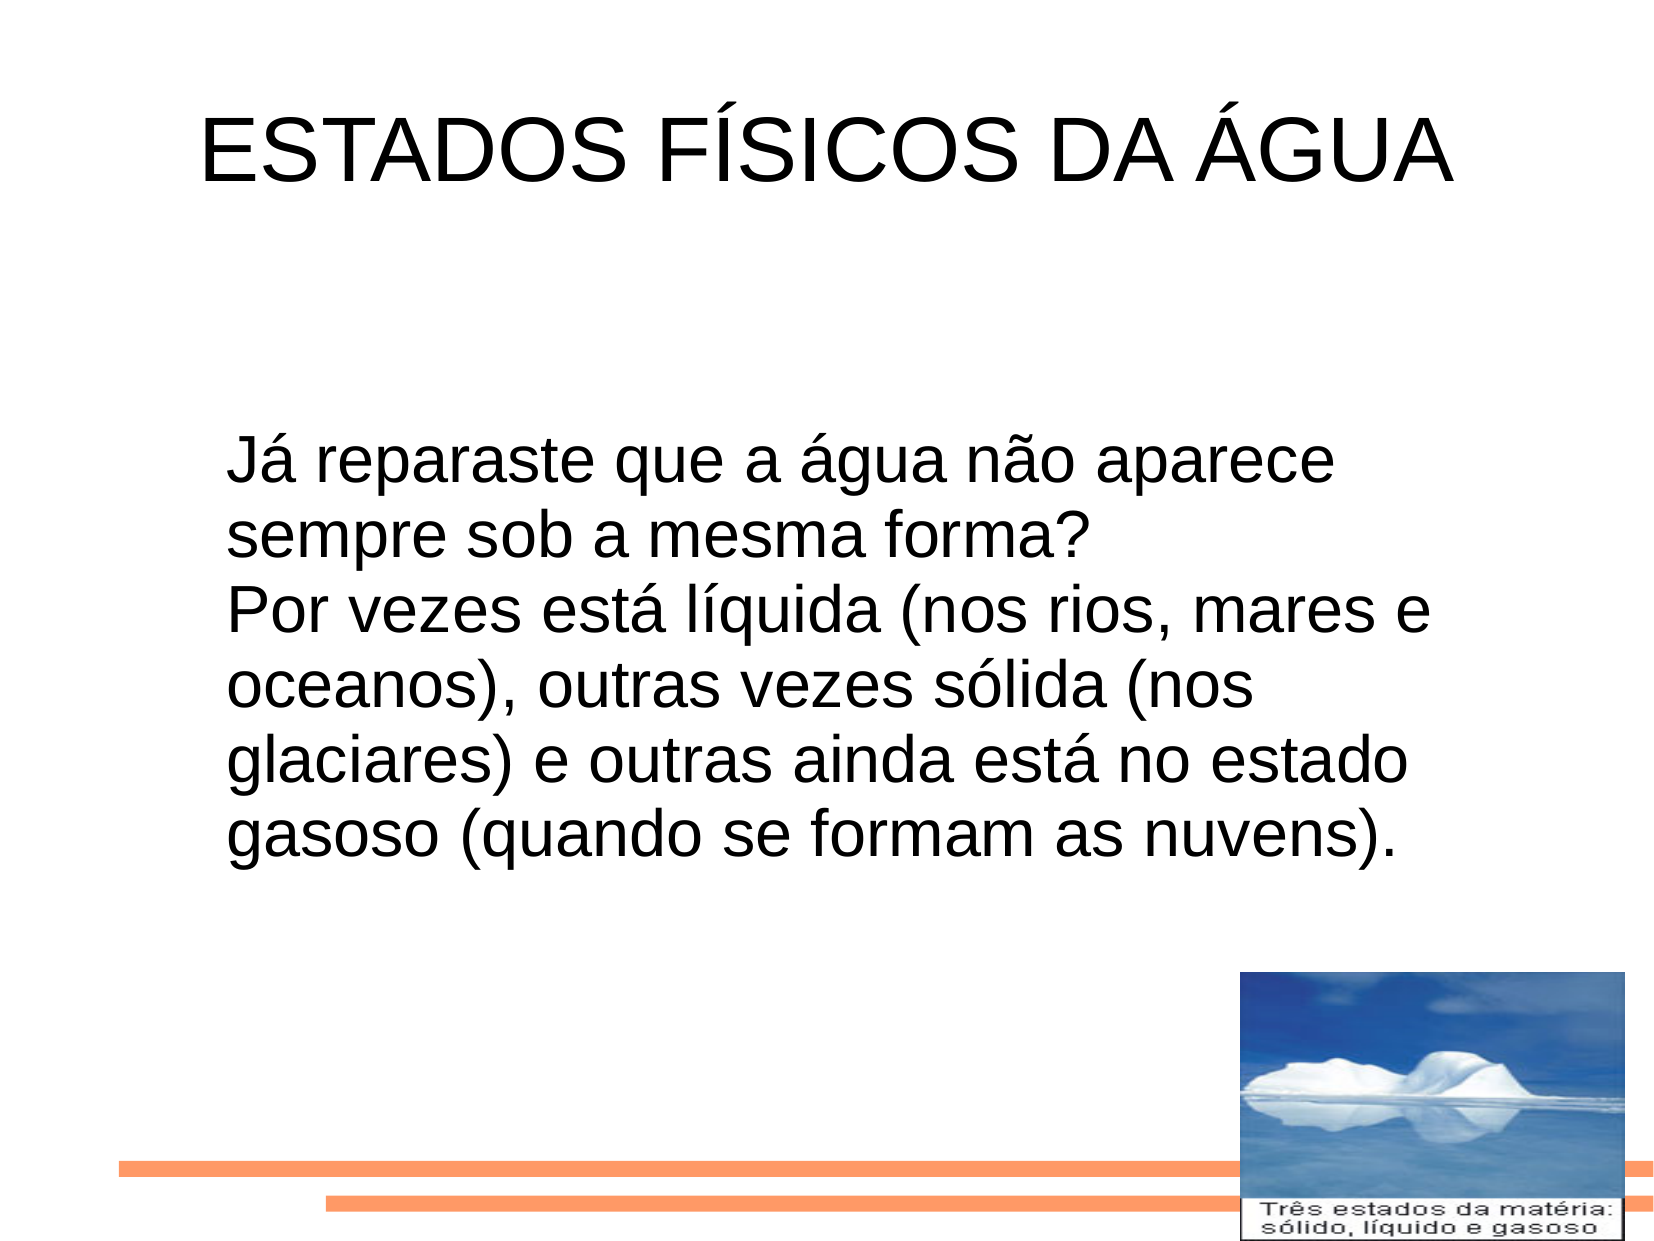

# ESTADOS FÍSICOS DA ÁGUA
Já reparaste que a água não aparece sempre sob a mesma forma?
Por vezes está líquida (nos rios, mares e oceanos), outras vezes sólida (nos glaciares) e outras ainda está no estado gasoso (quando se formam as nuvens).